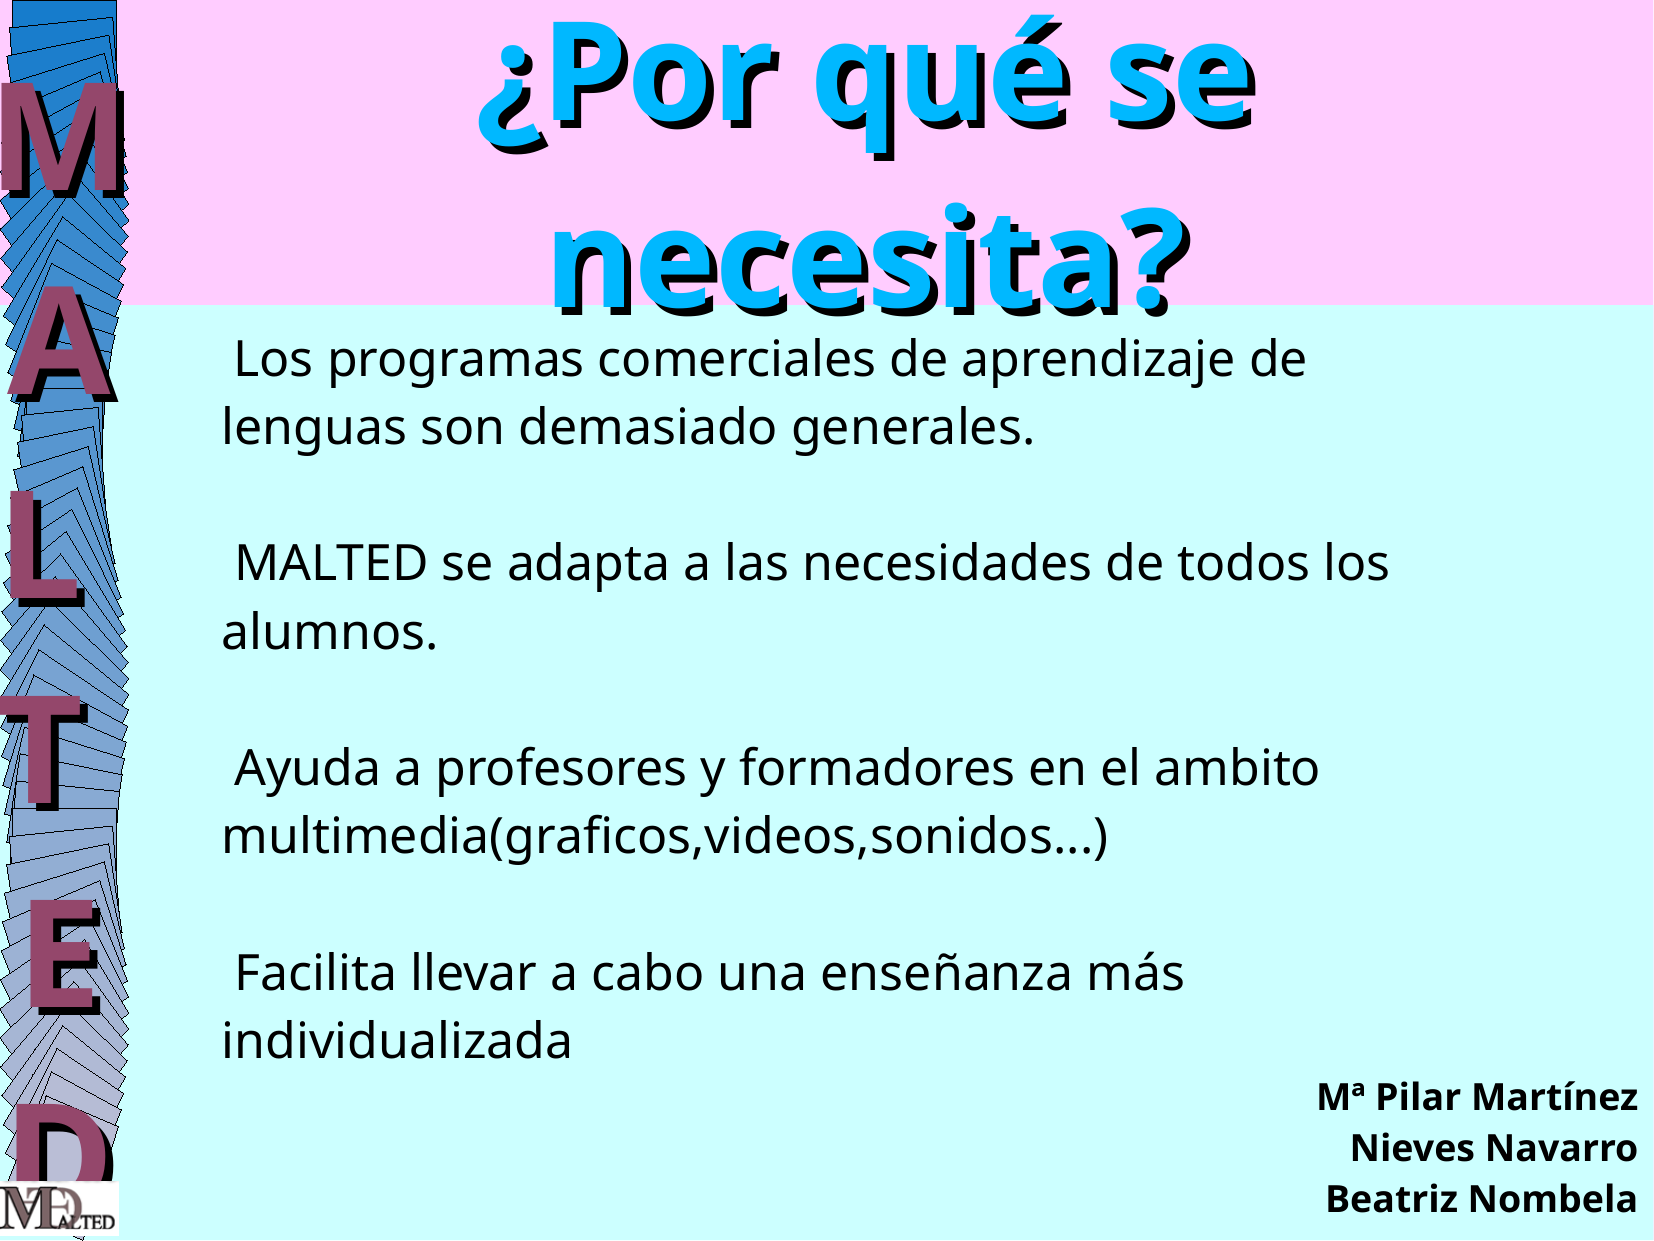

# ¿Por qué se necesita?
 Los programas comerciales de aprendizaje de lenguas son demasiado generales.
 MALTED se adapta a las necesidades de todos los alumnos.
 Ayuda a profesores y formadores en el ambito multimedia(graficos,videos,sonidos...)
 Facilita llevar a cabo una enseñanza más individualizada